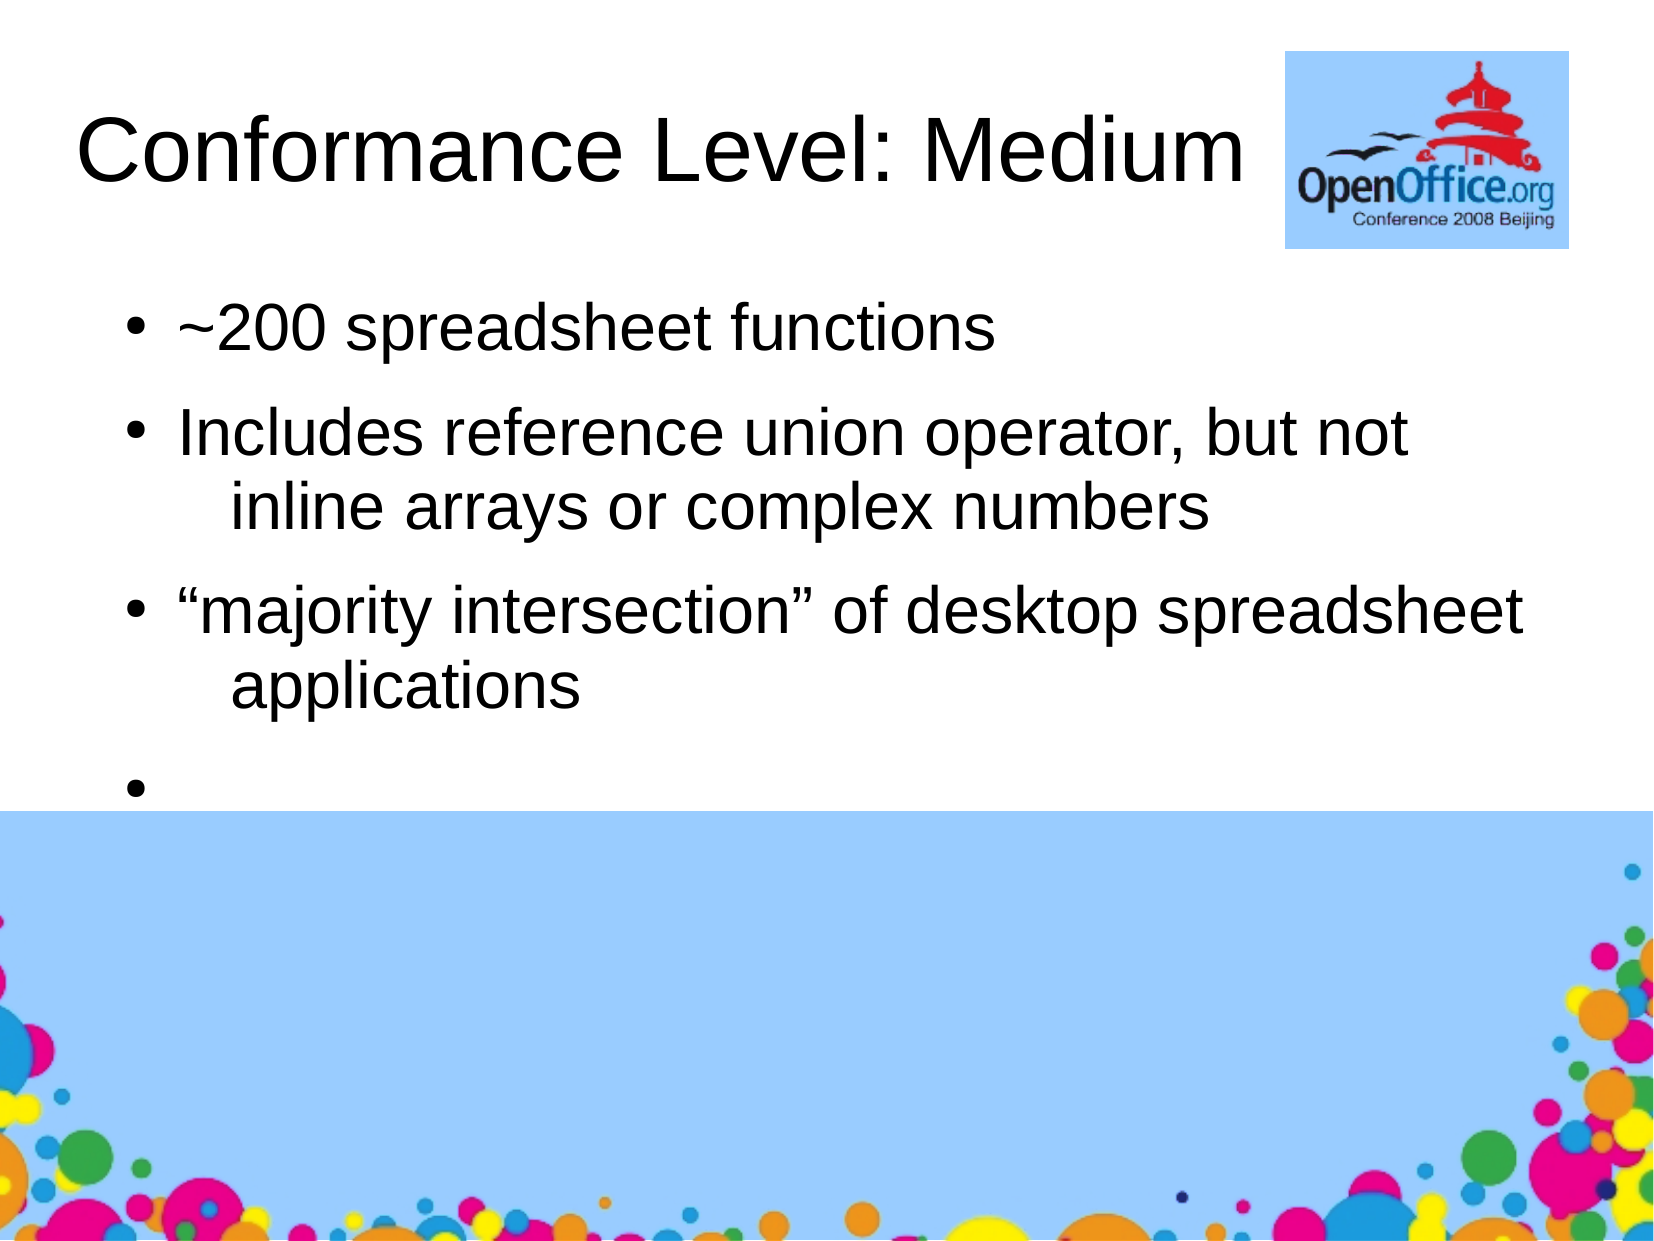

# Conformance Level: Medium
~200 spreadsheet functions
Includes reference union operator, but not inline arrays or complex numbers
“majority intersection” of desktop spreadsheet applications